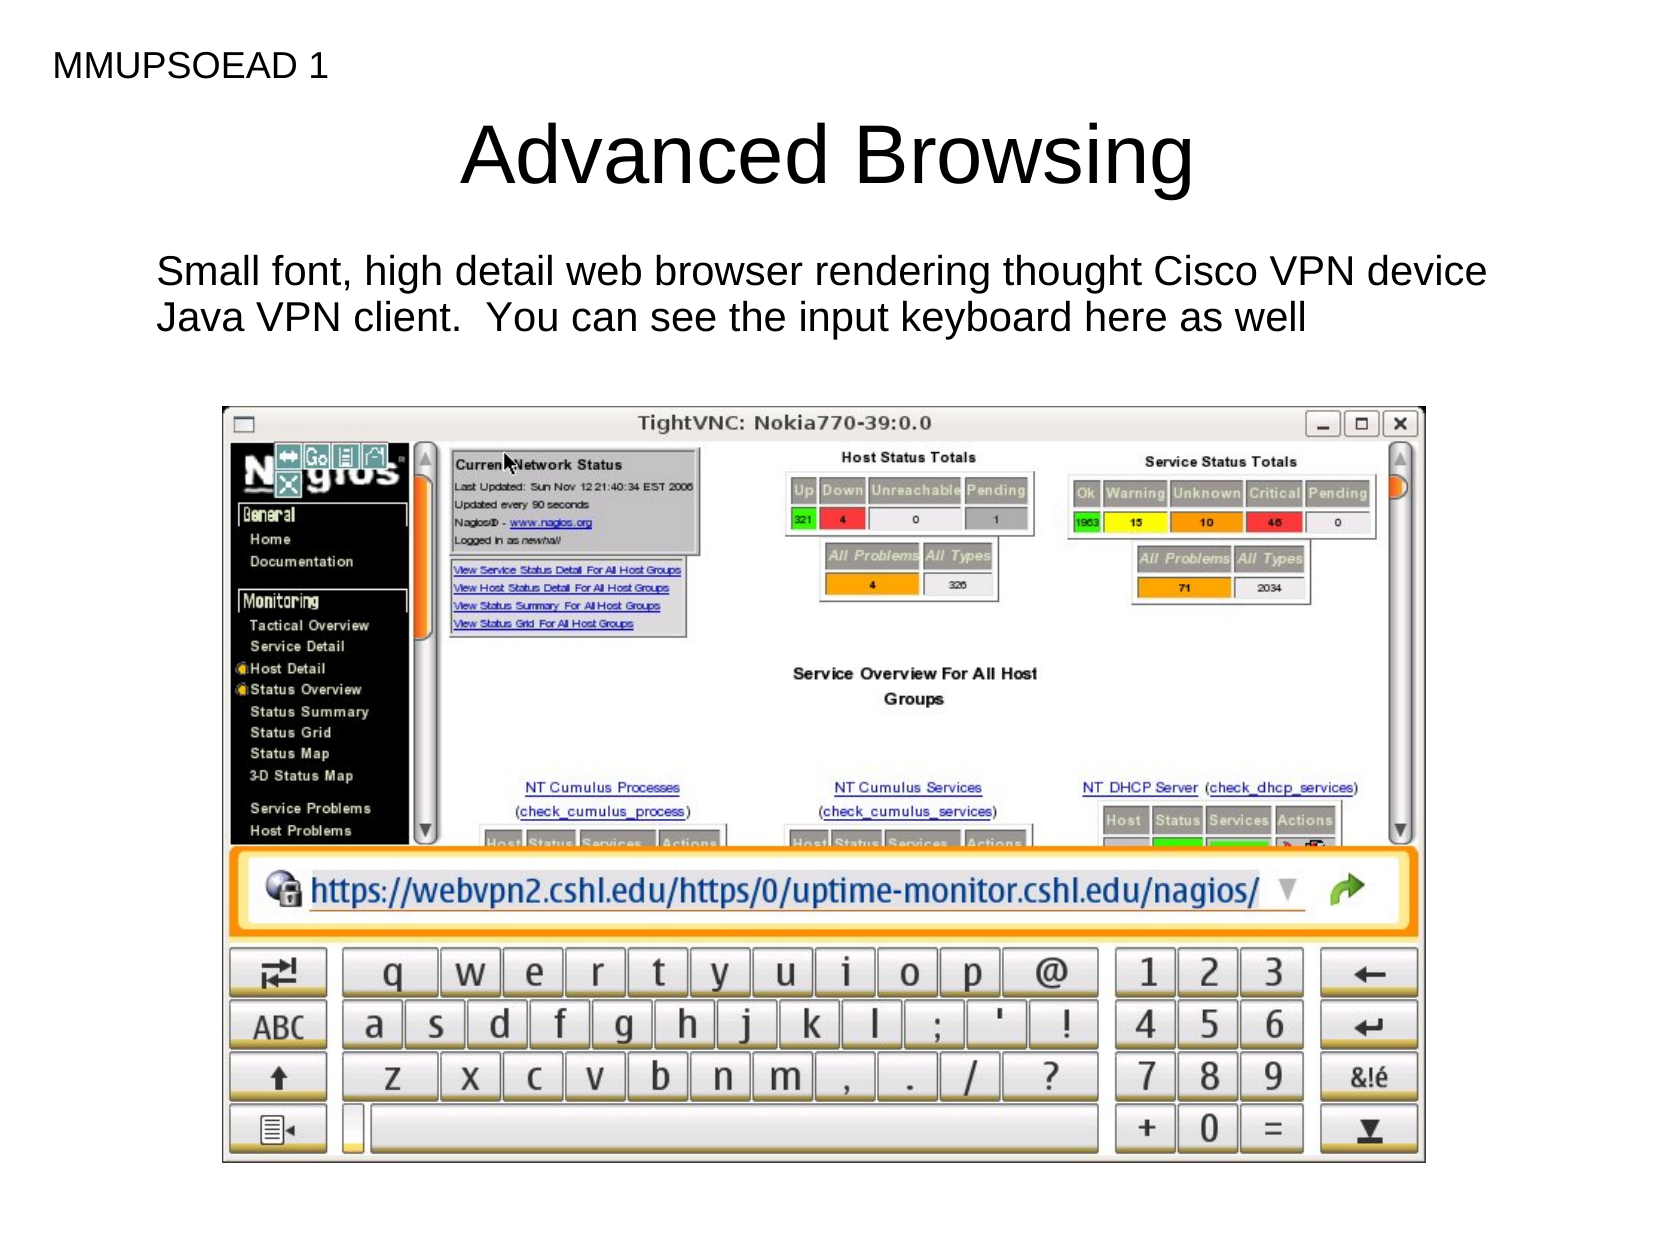

MMUPSOEAD 1
Advanced Browsing
Small font, high detail web browser rendering thought Cisco VPN device
Java VPN client. You can see the input keyboard here as well